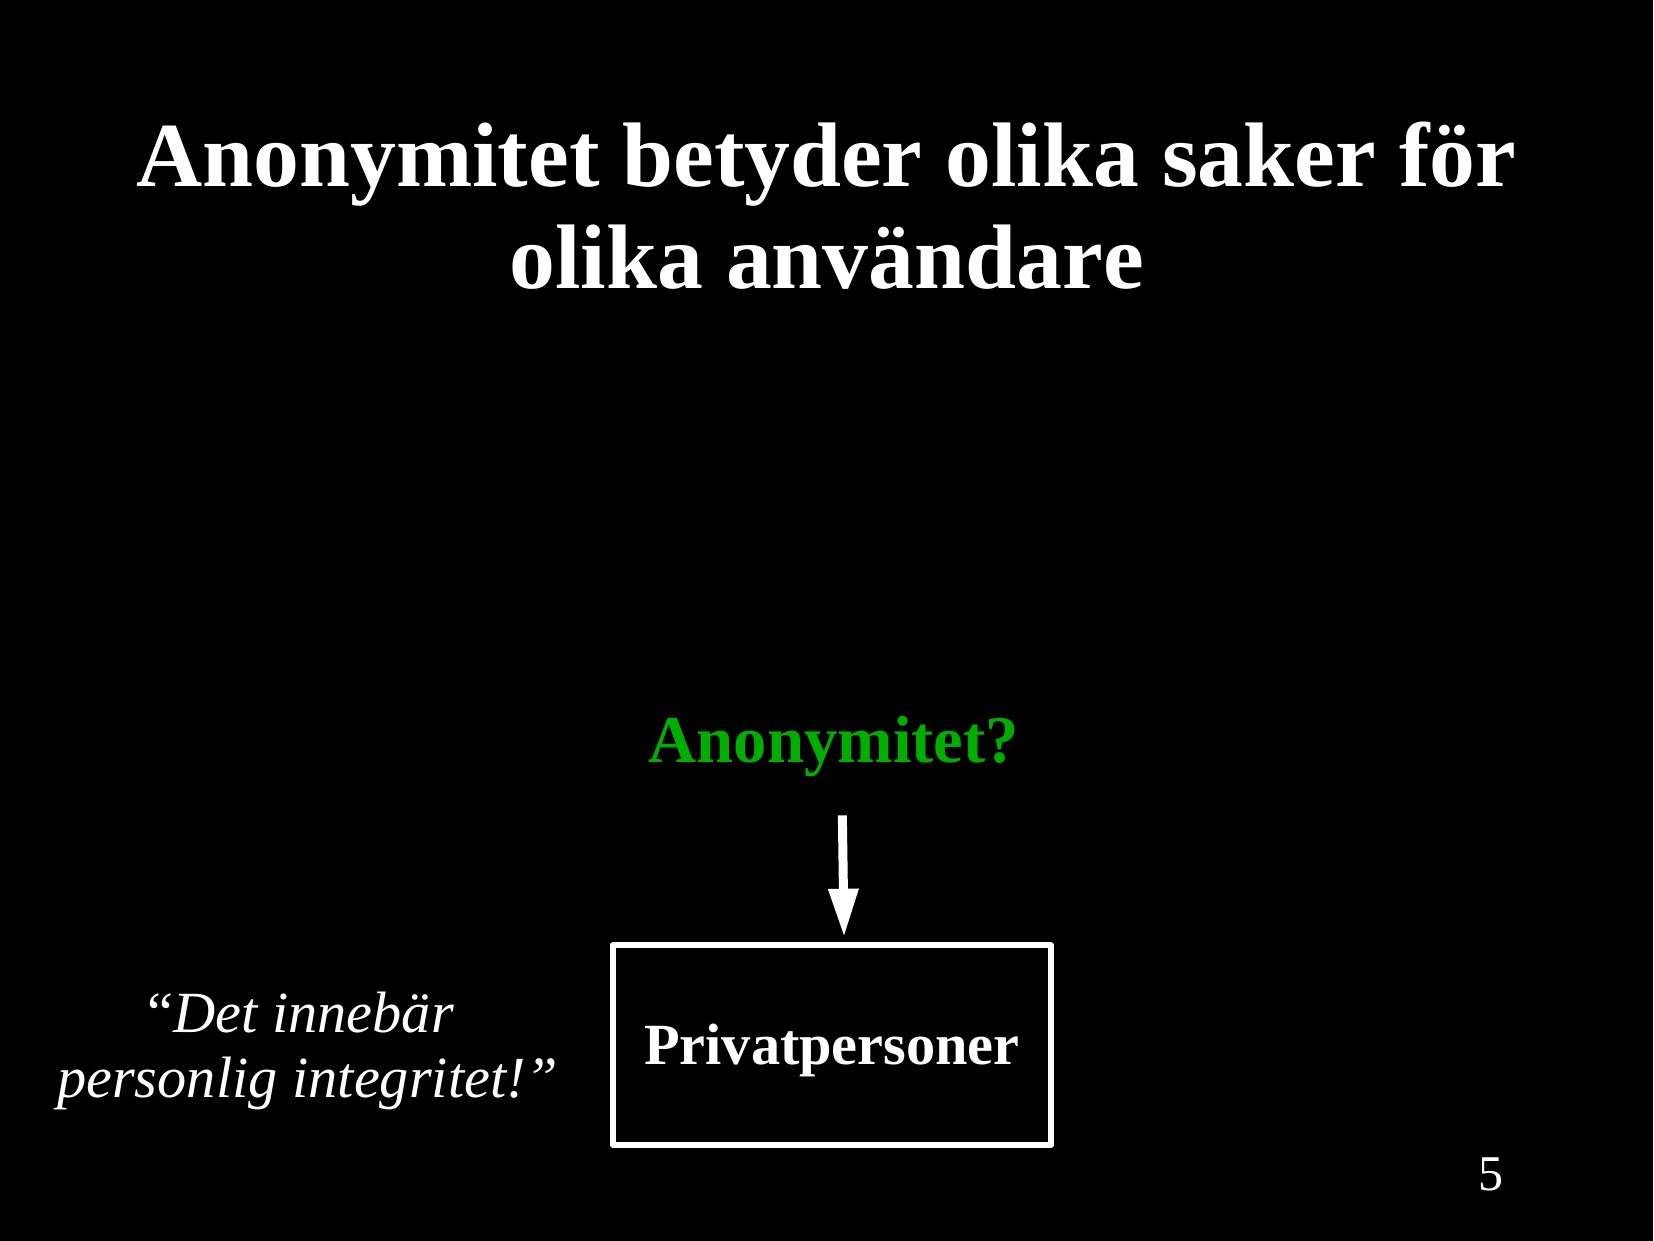

# Anonymitet betyder olika saker för olika användare
Anonymitet?
Privatpersoner
“Det innebär
personlig integritet!”